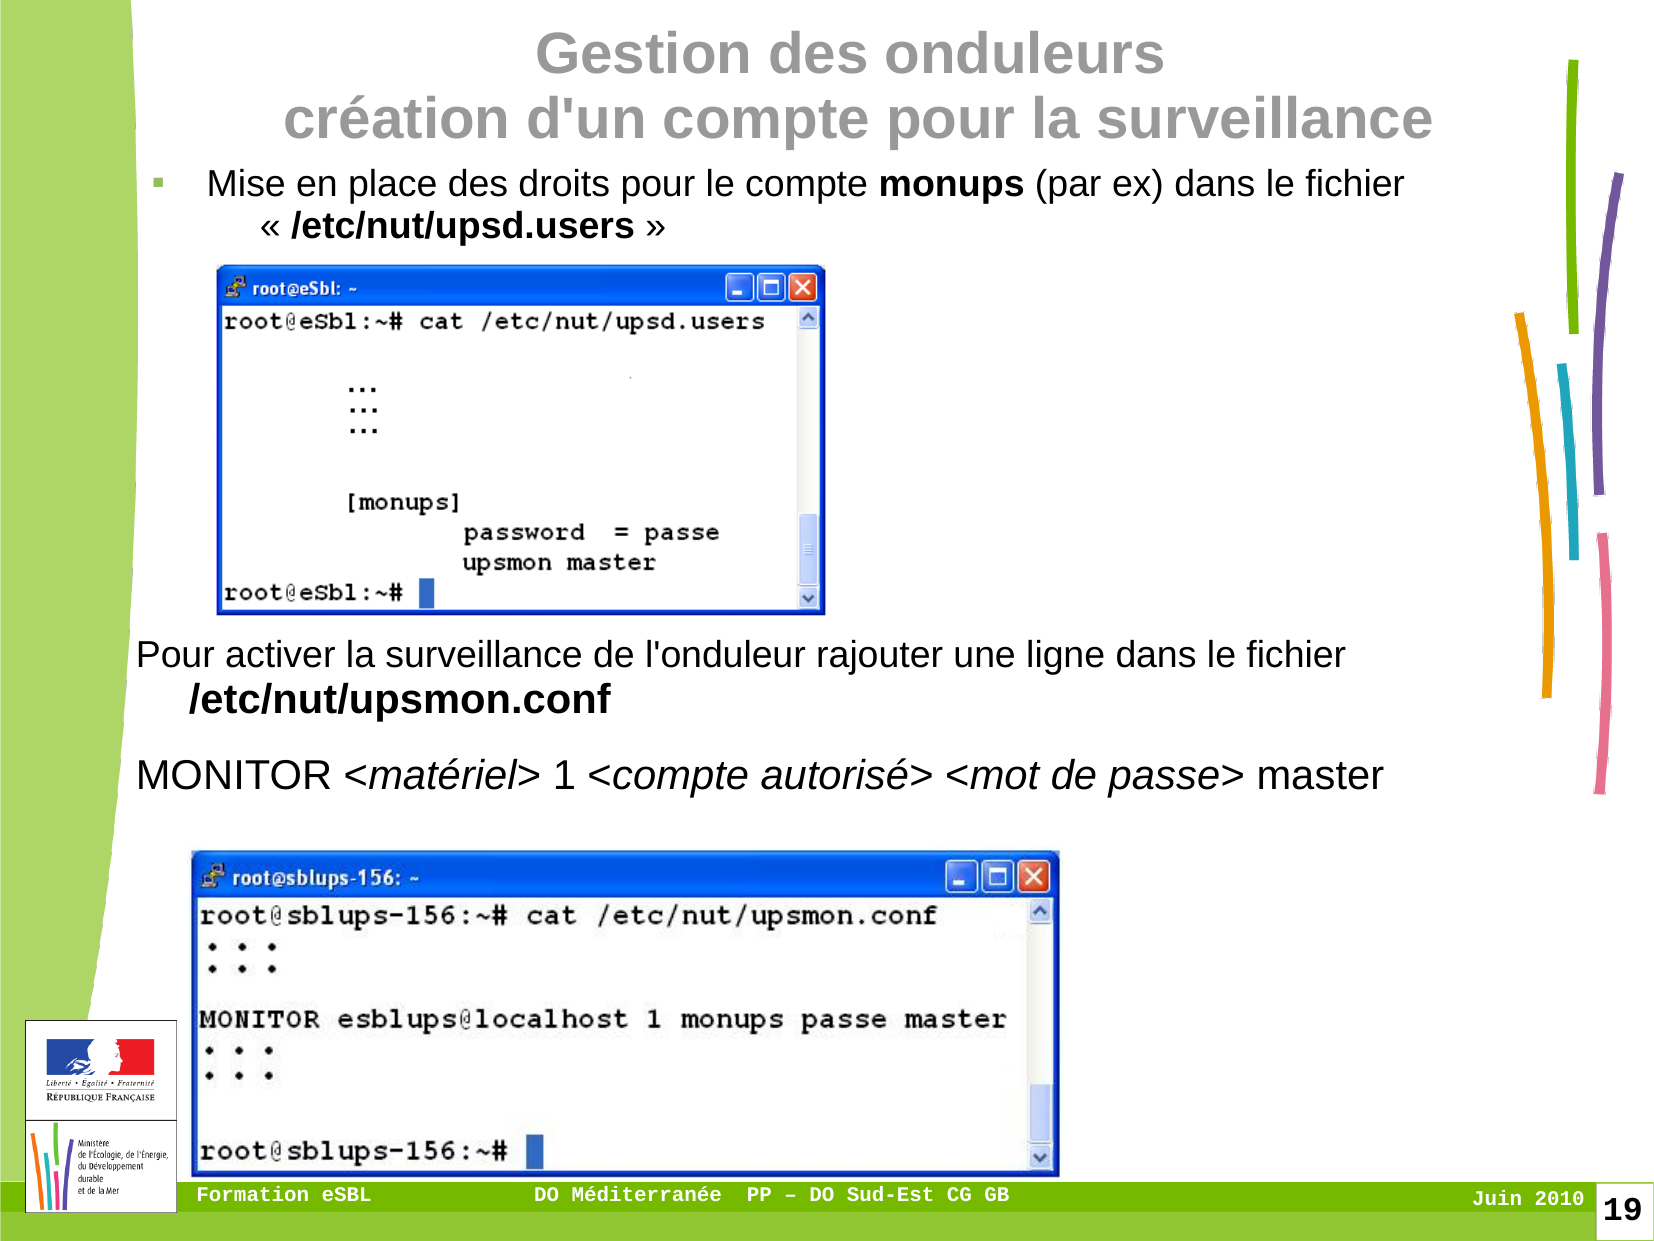

# Gestion des onduleurs création d'un compte pour la surveillance
Mise en place des droits pour le compte monups (par ex) dans le fichier « /etc/nut/upsd.users »
Pour activer la surveillance de l'onduleur rajouter une ligne dans le fichier /etc/nut/upsmon.conf
MONITOR <matériel> 1 <compte autorisé> <mot de passe> master
19